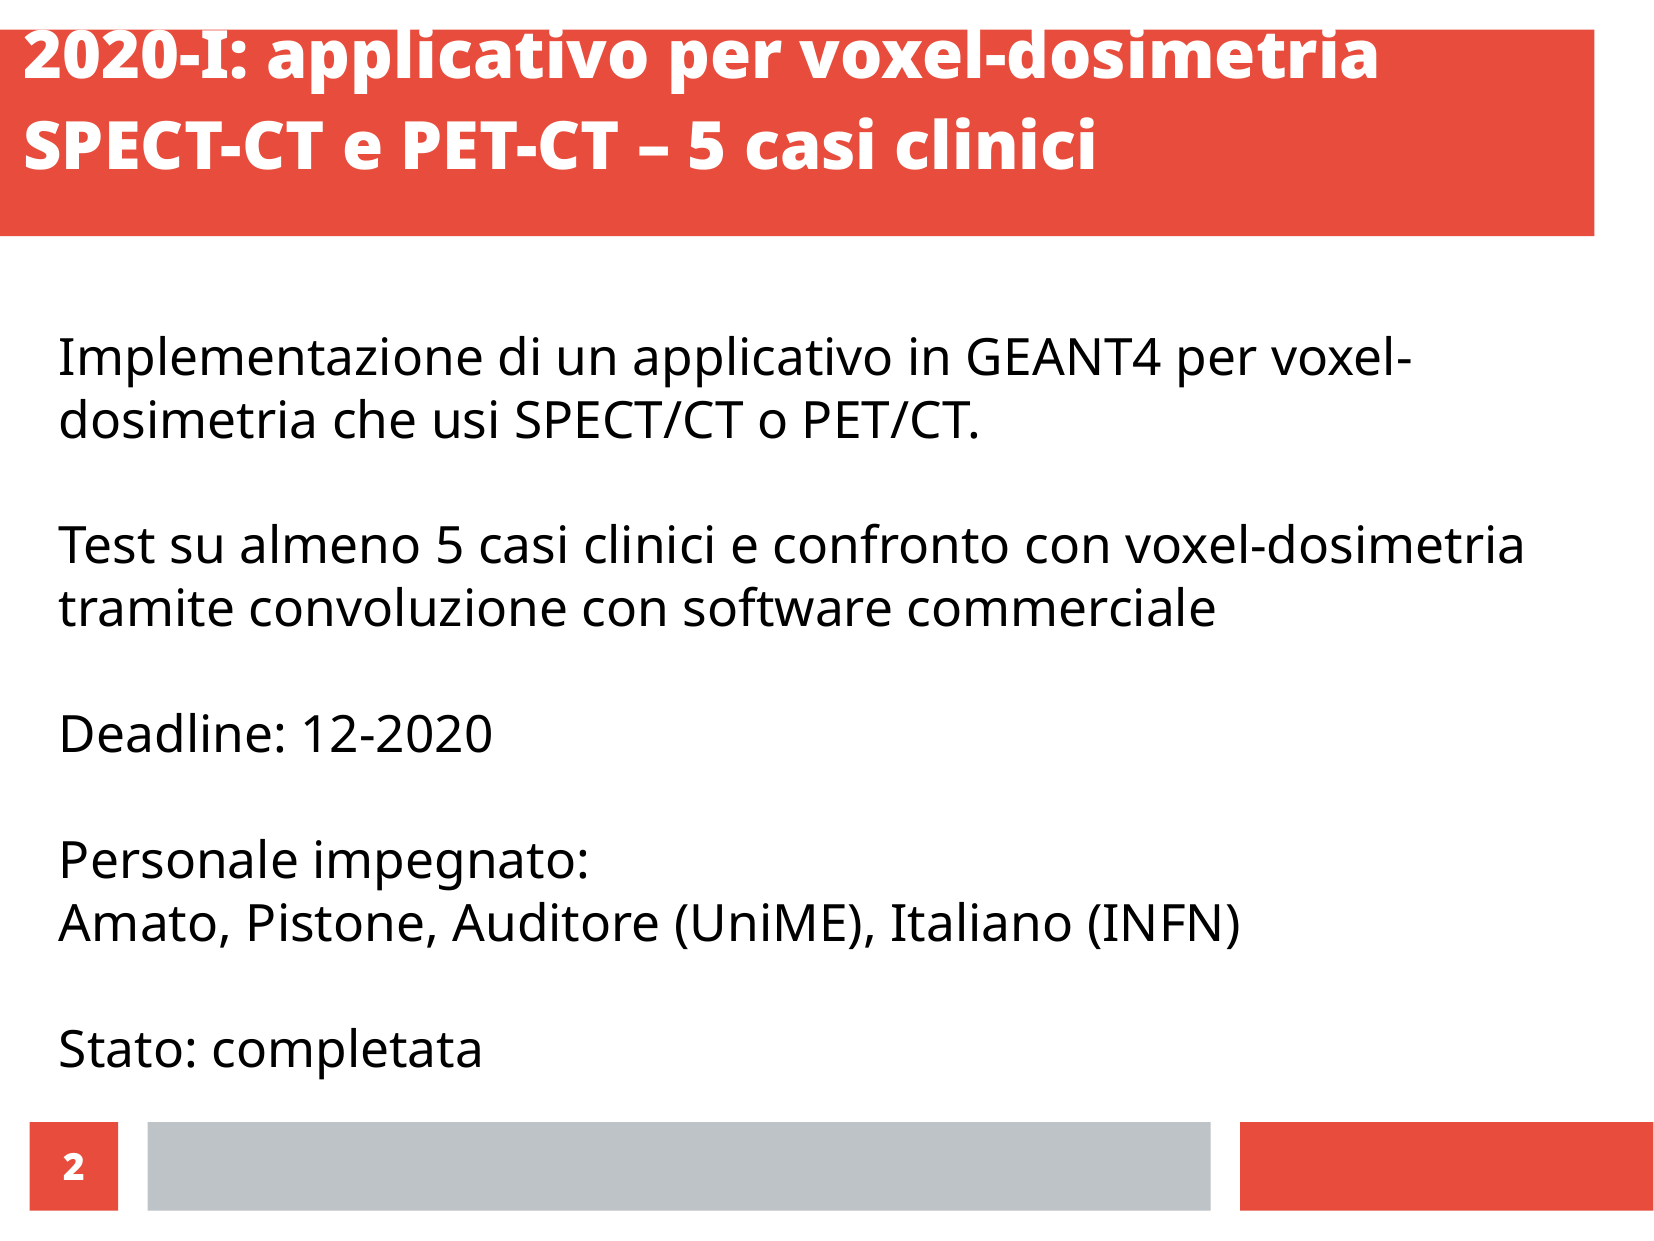

# 2020-I: applicativo per voxel-dosimetria SPECT-CT e PET-CT – 5 casi clinici
Implementazione di un applicativo in GEANT4 per voxel-dosimetria che usi SPECT/CT o PET/CT.
Test su almeno 5 casi clinici e confronto con voxel-dosimetria tramite convoluzione con software commerciale
Deadline: 12-2020
Personale impegnato:
Amato, Pistone, Auditore (UniME), Italiano (INFN)
Stato: completata
2